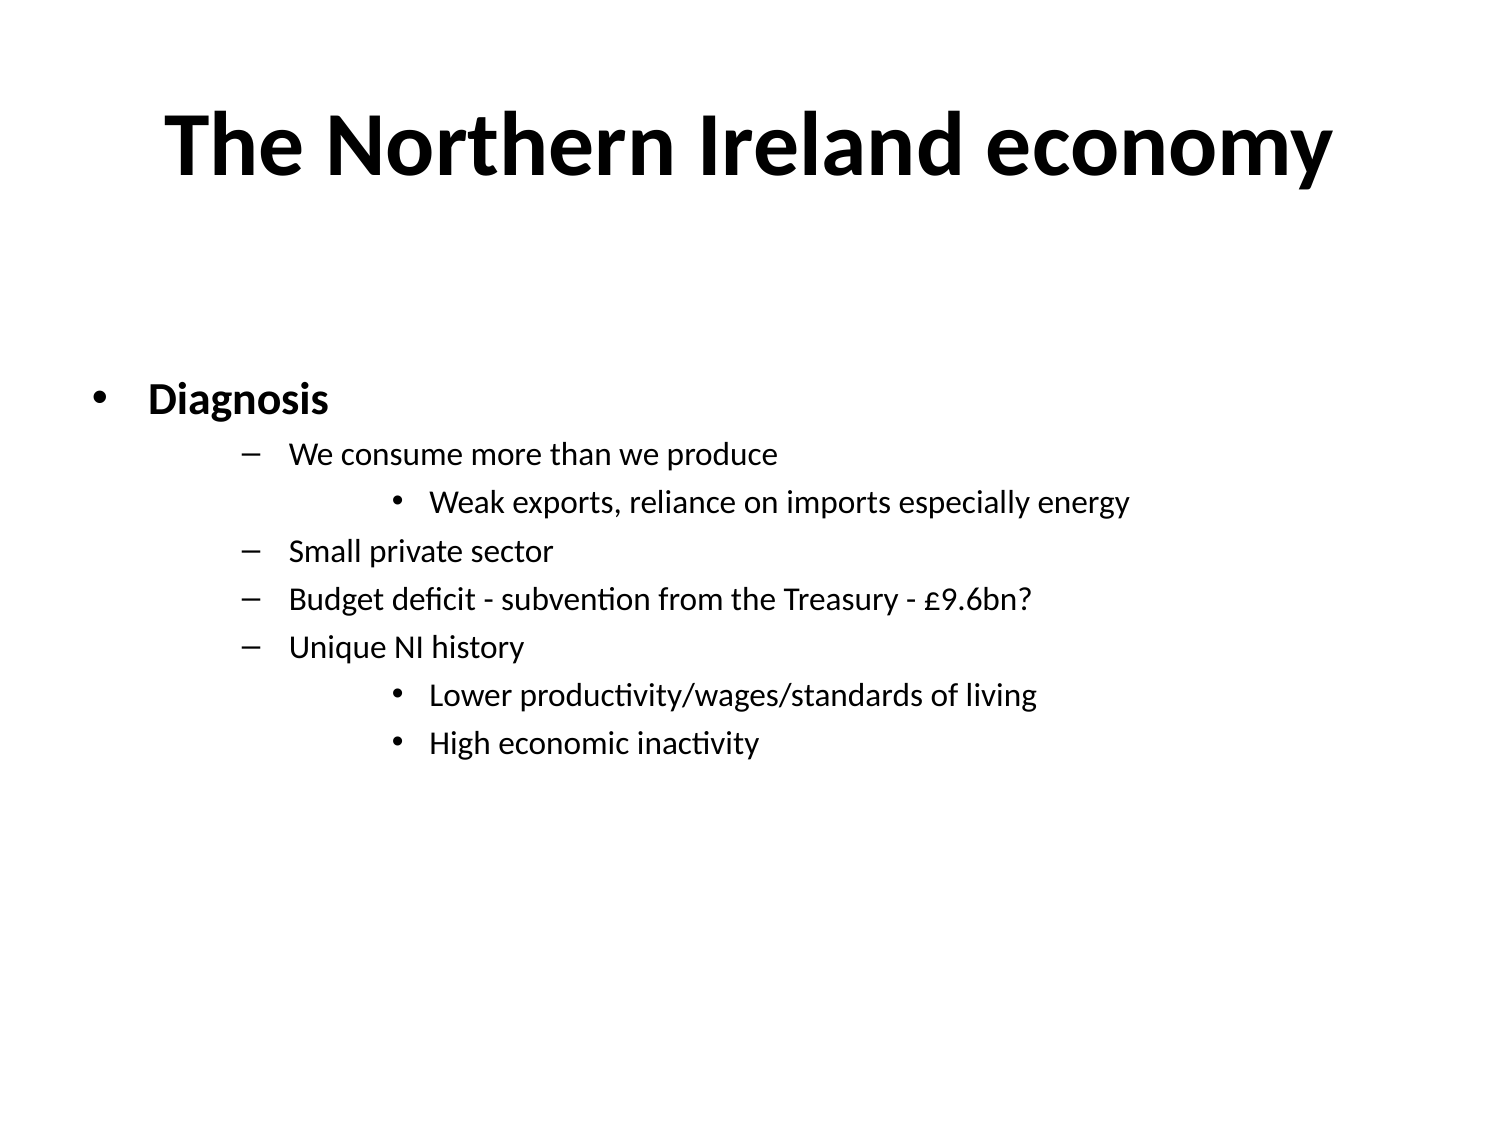

# The Northern Ireland economy
Diagnosis
We consume more than we produce
Weak exports, reliance on imports especially energy
Small private sector
Budget deficit - subvention from the Treasury - £9.6bn?
Unique NI history
Lower productivity/wages/standards of living
High economic inactivity